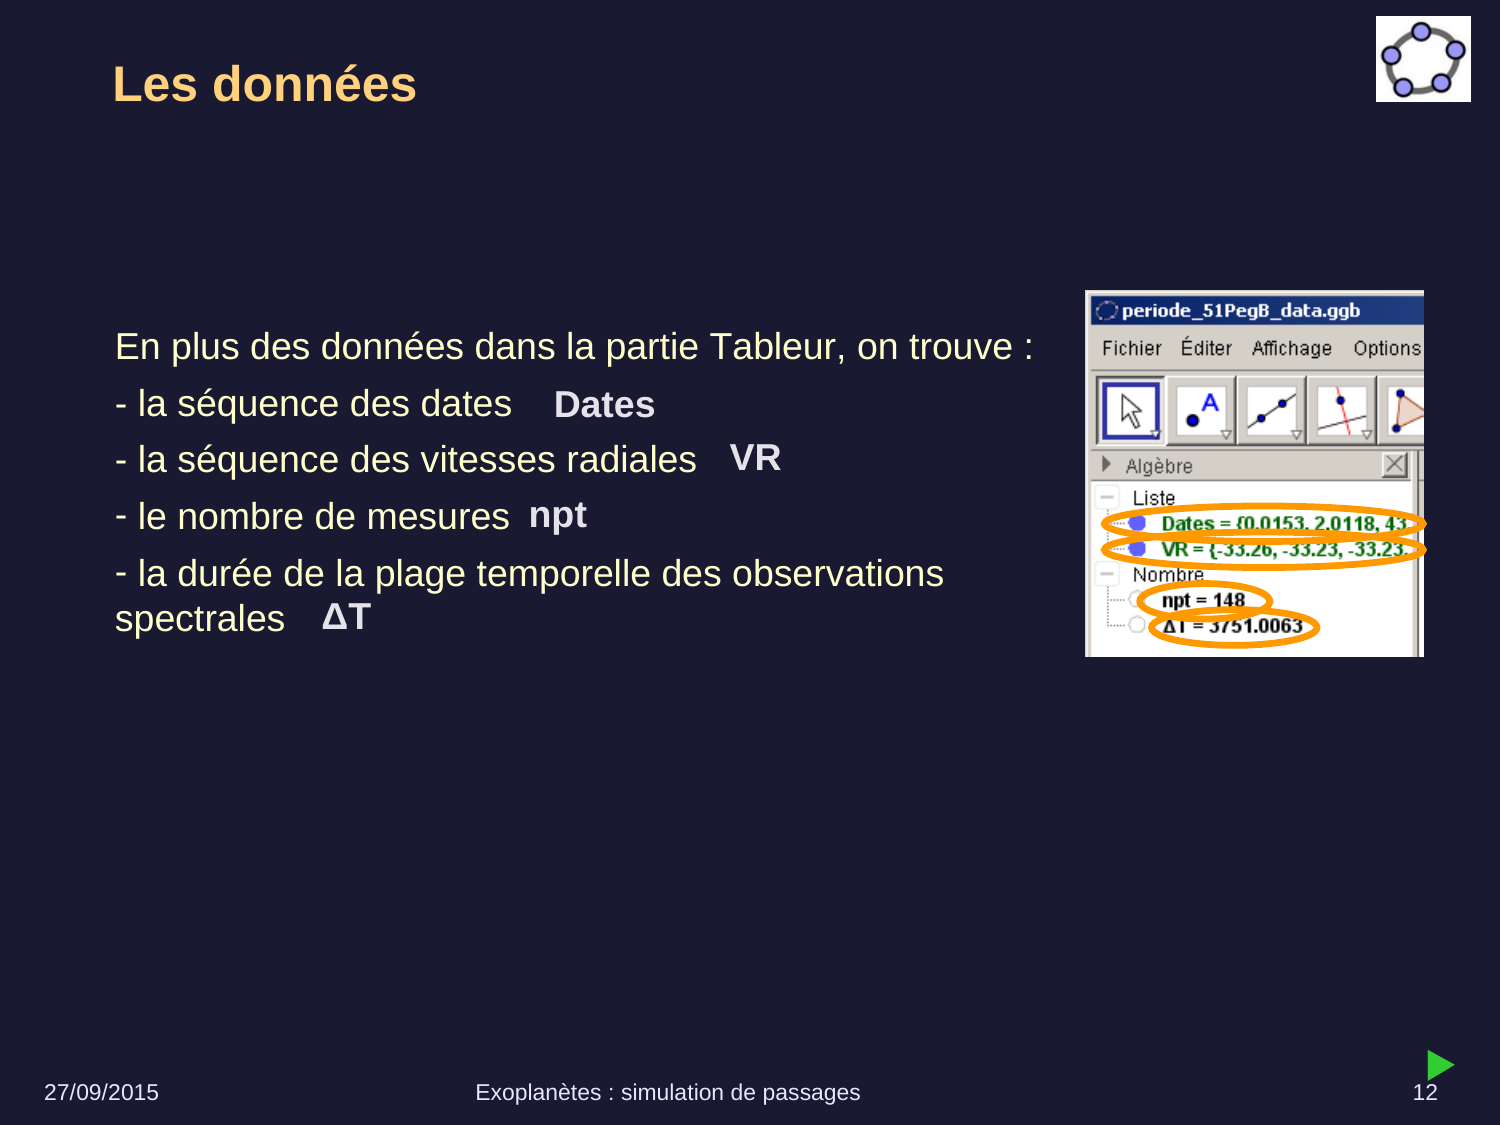

Les données
En plus des données dans la partie Tableur, on trouve :
- la séquence des dates
- la séquence des vitesses radiales
 le nombre de mesures
 la durée de la plage temporelle des observations spectrales
Dates
VR
npt
ΔT

27/09/2015
Exoplanètes : simulation de passages
12